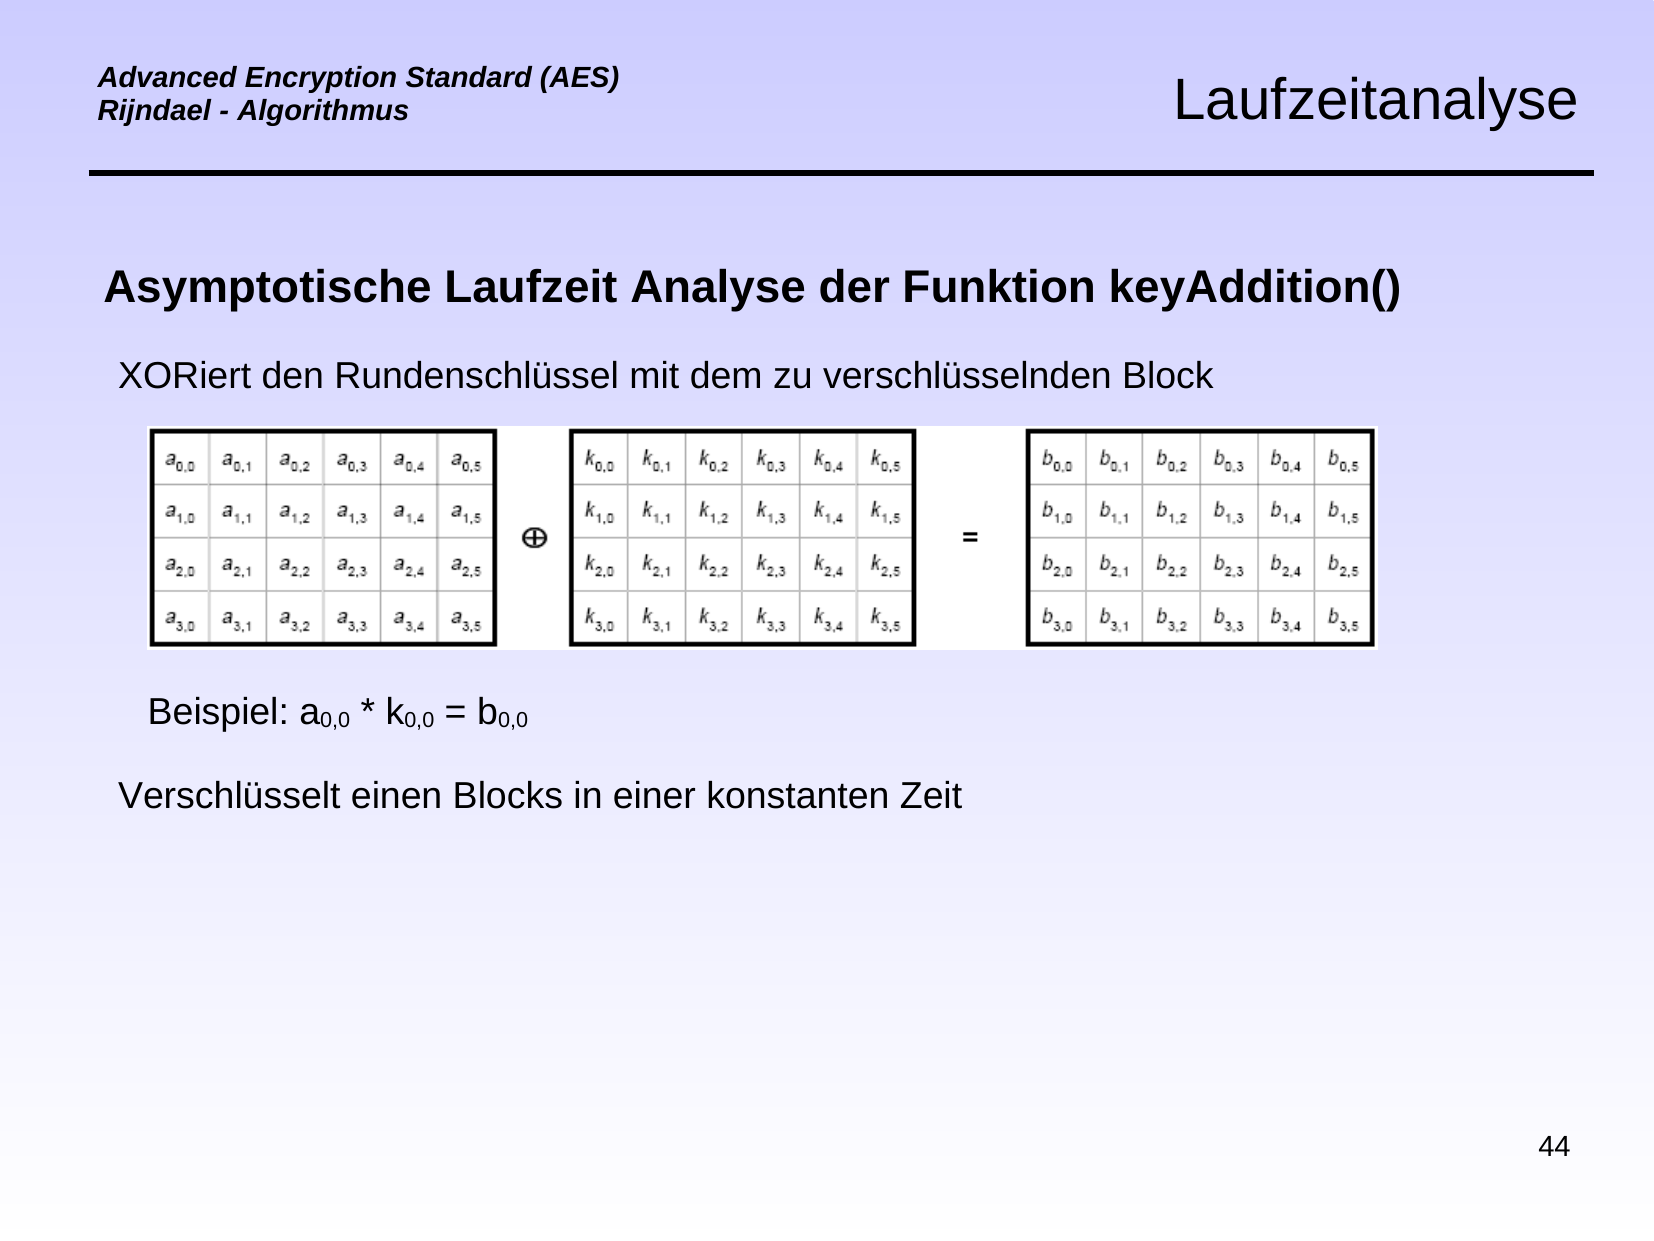

Advanced Encryption Standard (AES)
Rijndael - Algorithmus
Laufzeitanalyse
Asymptotische Laufzeit Analyse der Funktion keyAddition()
XORiert den Rundenschlüssel mit dem zu verschlüsselnden Block
Beispiel: a0,0 * k0,0 = b0,0
Verschlüsselt einen Blocks in einer konstanten Zeit
44